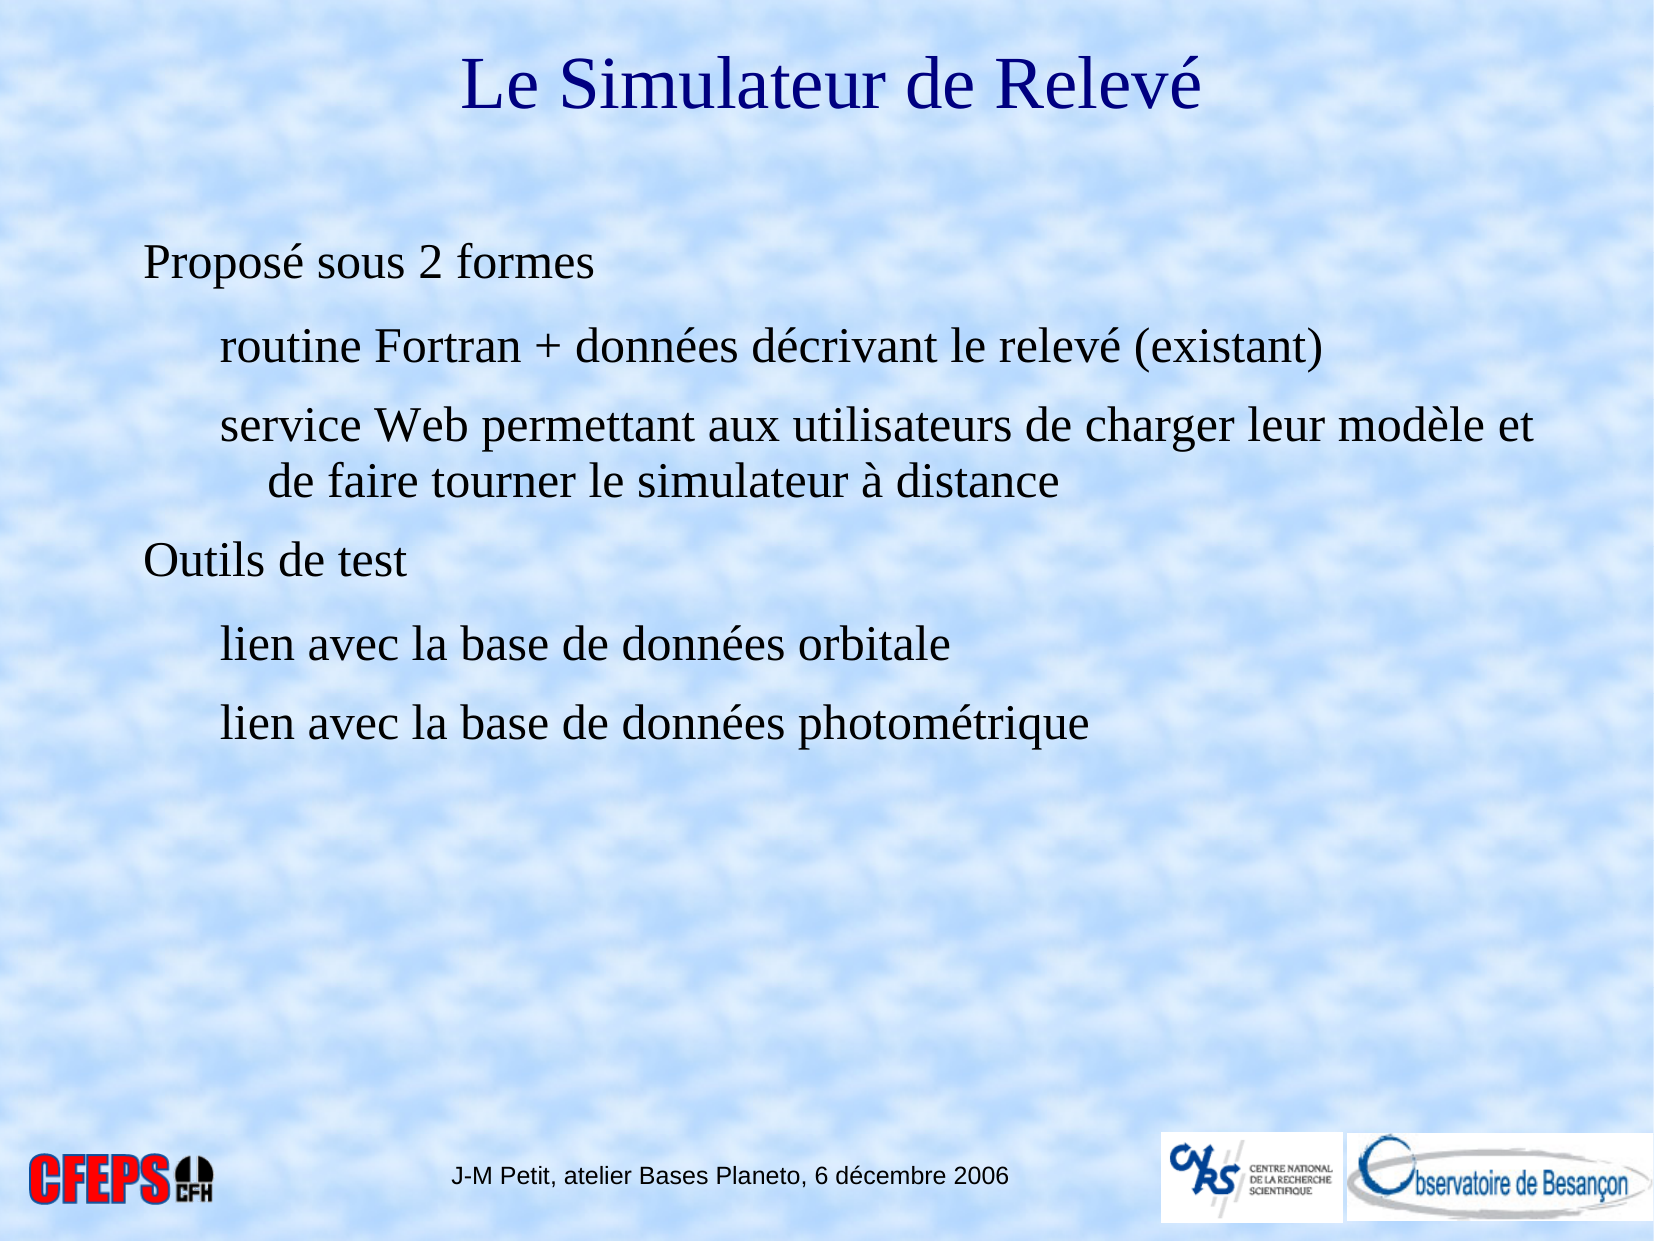

# Le Simulateur de Relevé
Proposé sous 2 formes
routine Fortran + données décrivant le relevé (existant)
service Web permettant aux utilisateurs de charger leur modèle et de faire tourner le simulateur à distance
Outils de test
lien avec la base de données orbitale
lien avec la base de données photométrique